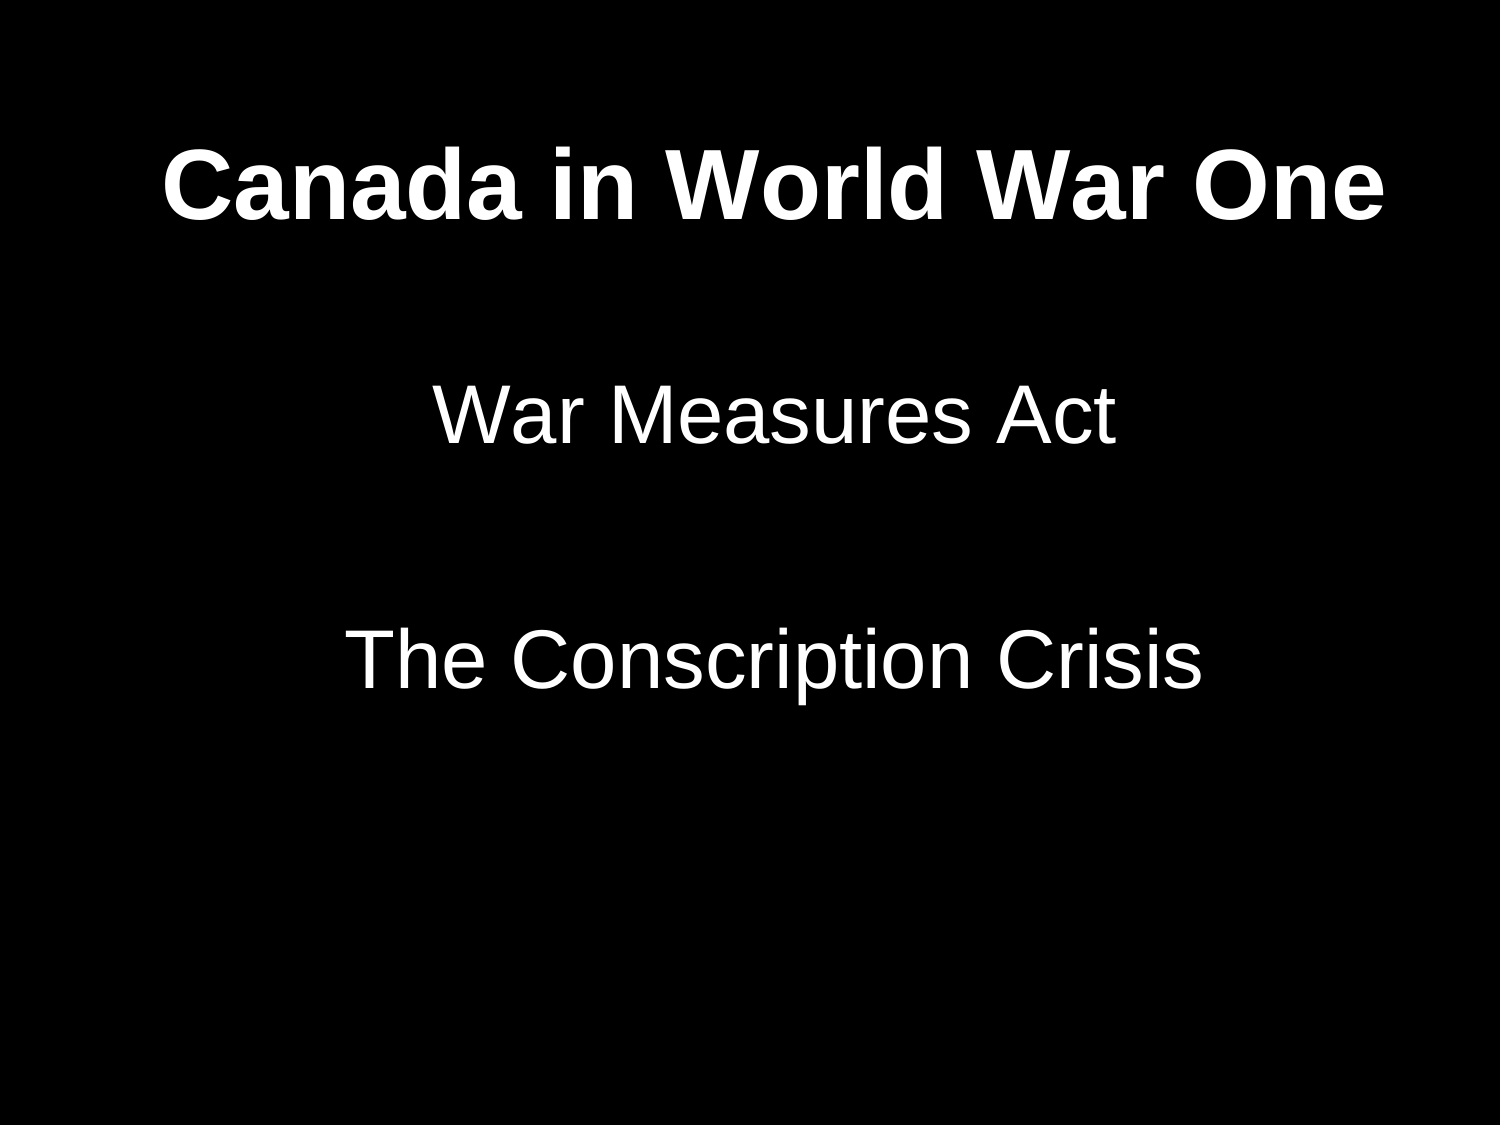

Canada in World War One
War Measures Act
The Conscription Crisis